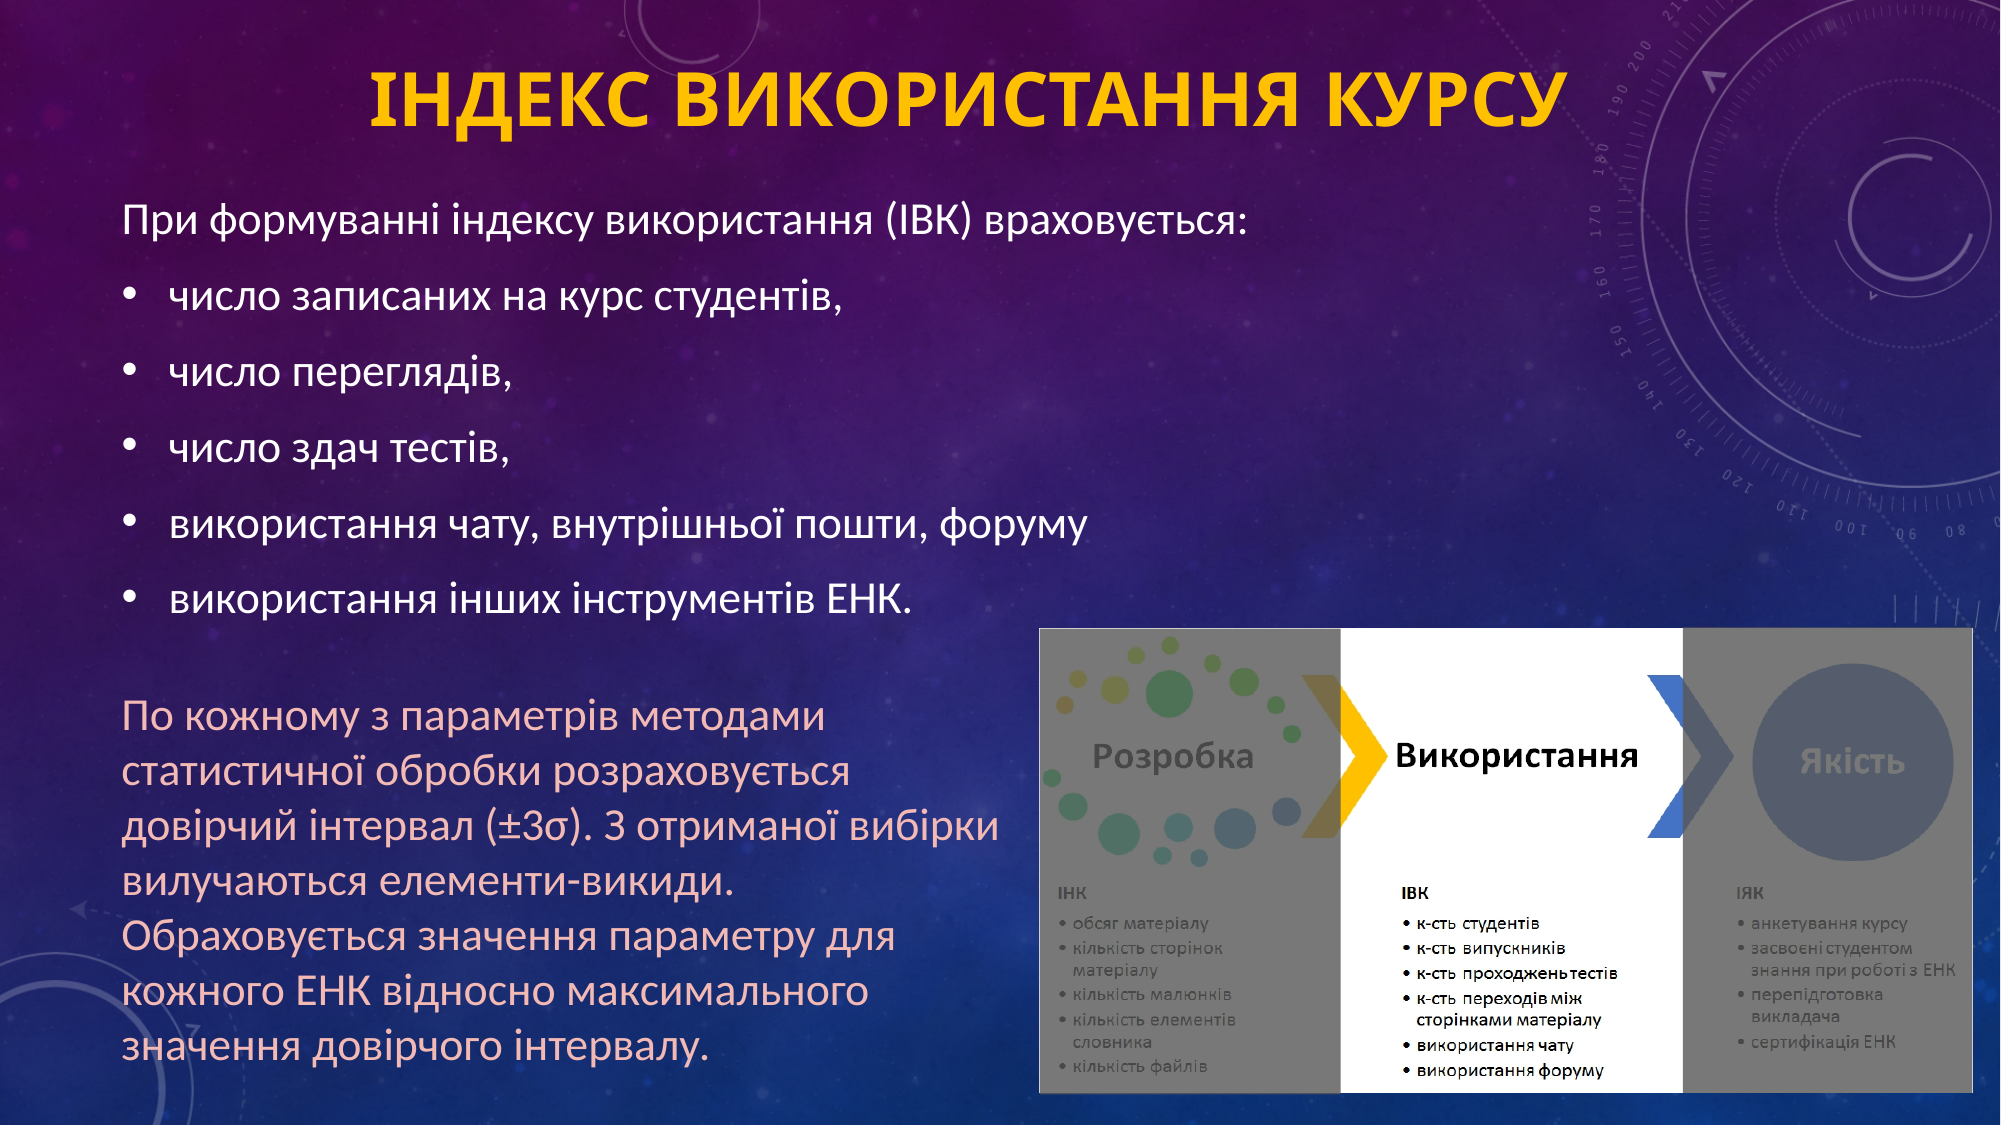

# ІНДЕКС ВИКОРИСТАННЯ КУРСУ
При формуванні індексу використання (ІВК) враховується:
число записаних на курс студентів,
число переглядів,
число здач тестів,
використання чату, внутрішньої пошти, форуму
використання інших інструментів ЕНК.
По кожному з параметрів методами статистичної обробки розраховується довірчий інтервал (±3σ). З отриманої вибірки вилучаються елементи-викиди. Обраховується значення параметру для кожного ЕНК відносно максимального значення довірчого інтервалу.